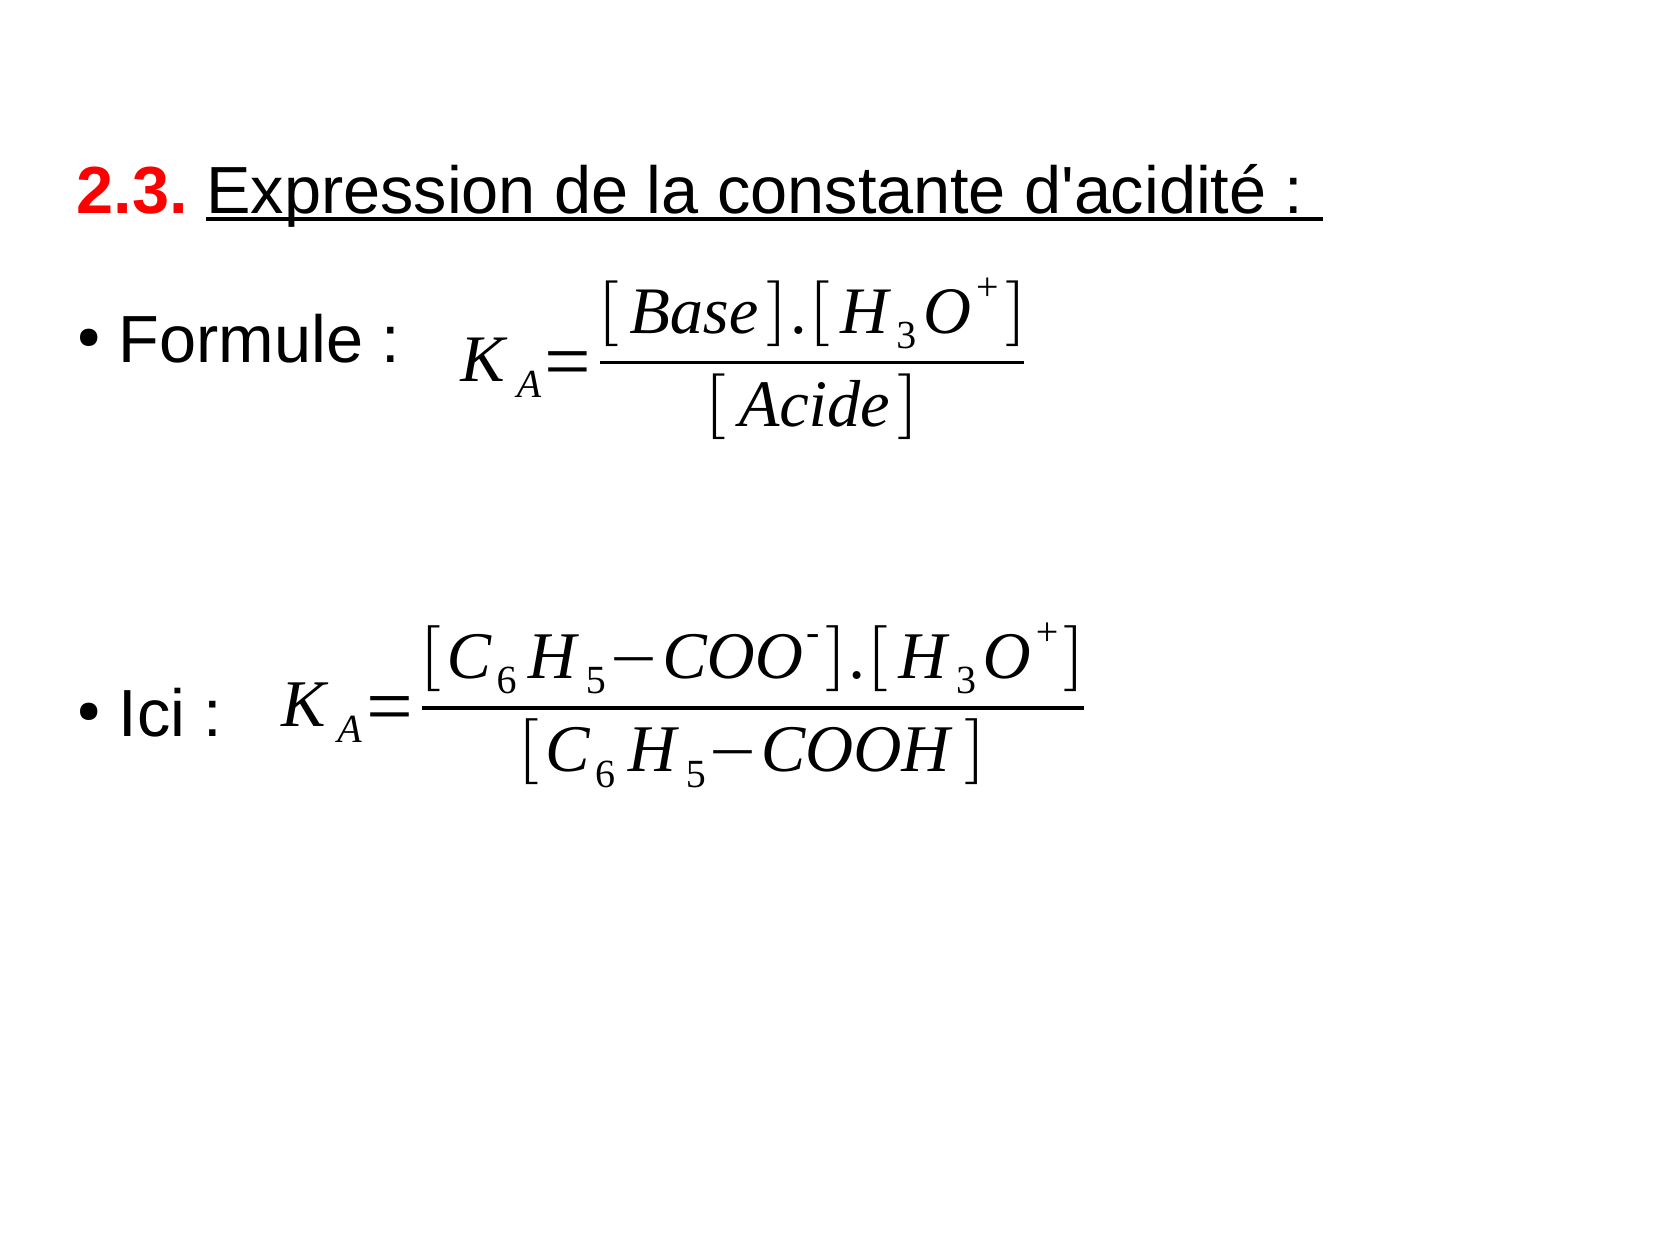

# 2.3. Expression de la constante d'acidité :
 Formule :
 Ici :